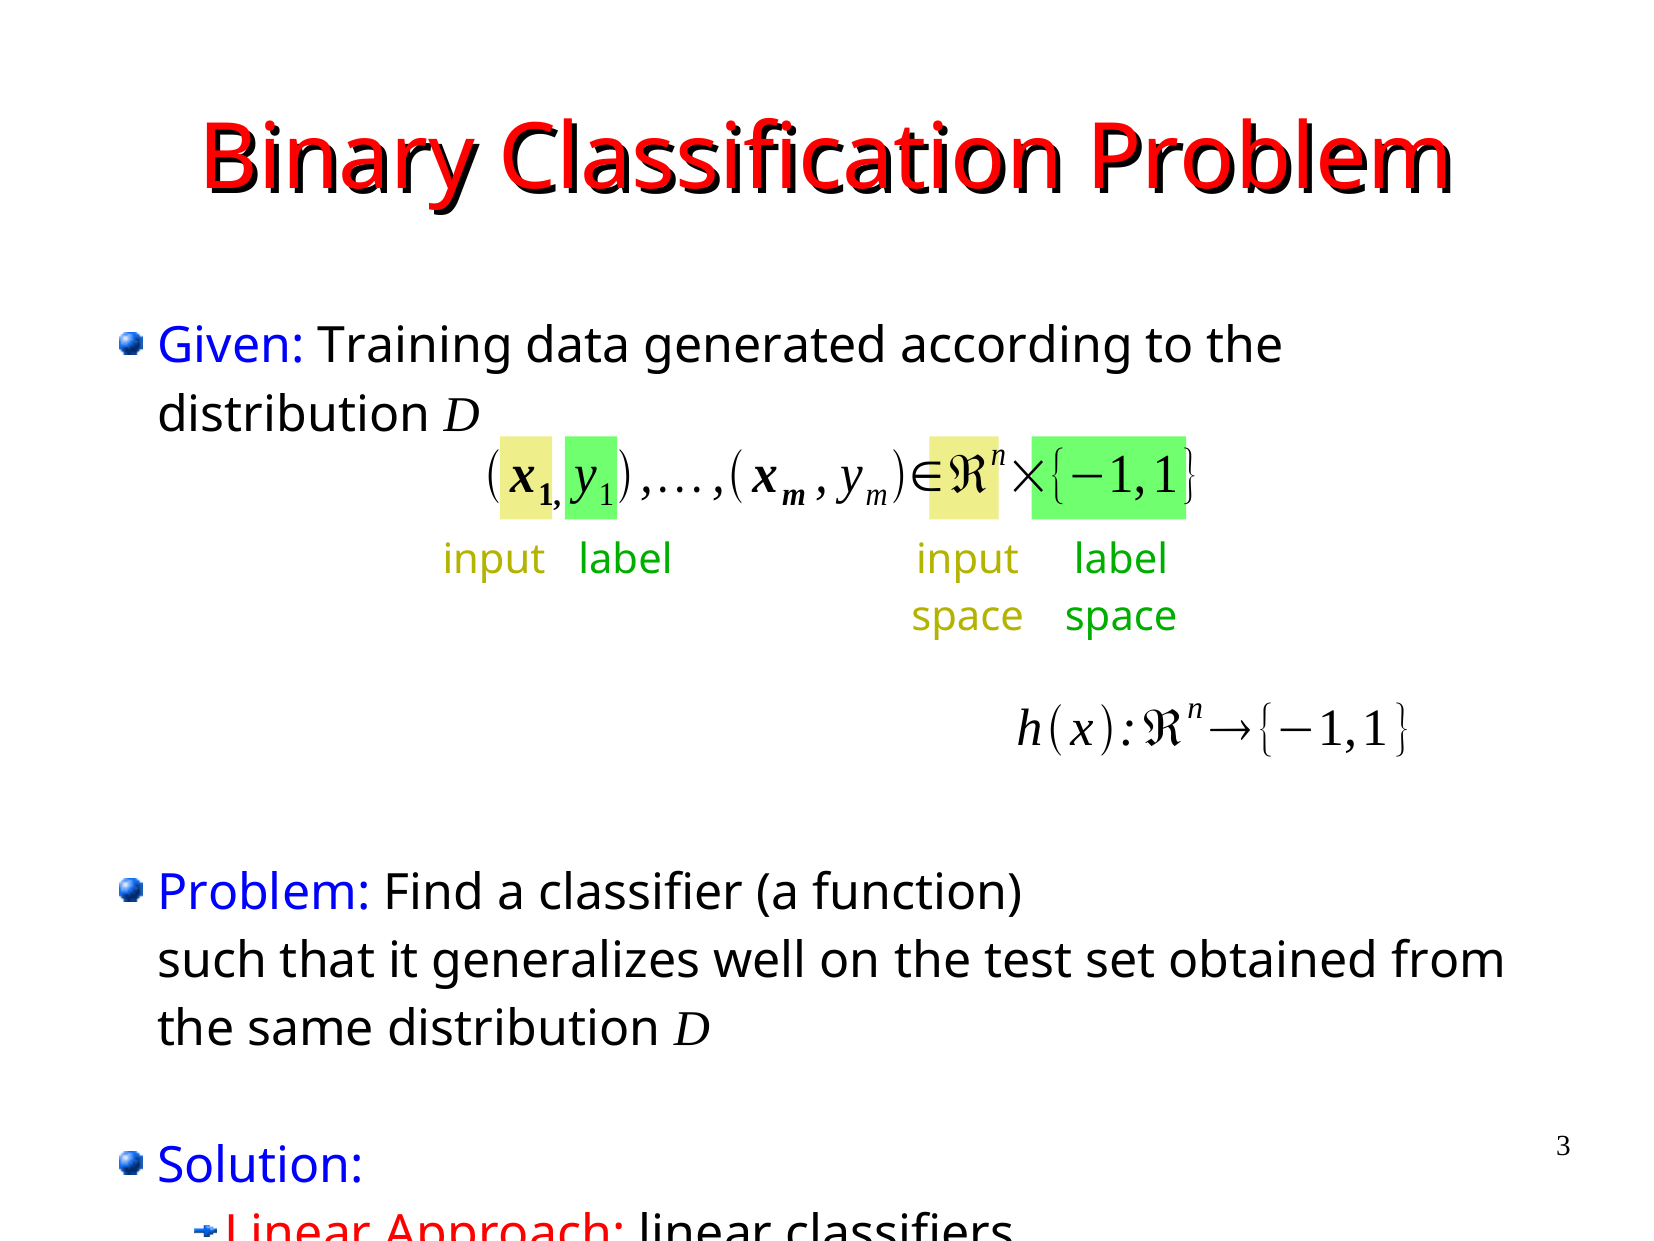

# Binary Classification Problem
Given: Training data generated according to the distribution D
Problem: Find a classifier (a function)
such that it generalizes well on the test set obtained from the same distribution D
Solution:
Linear Approach: linear classifiers
(e.g. logistic regression, Perceptron)
Non Linear Approach: non-linear classifiers
(e.g. Neural Networks, SVM)
label
label
space
input
input
space
3